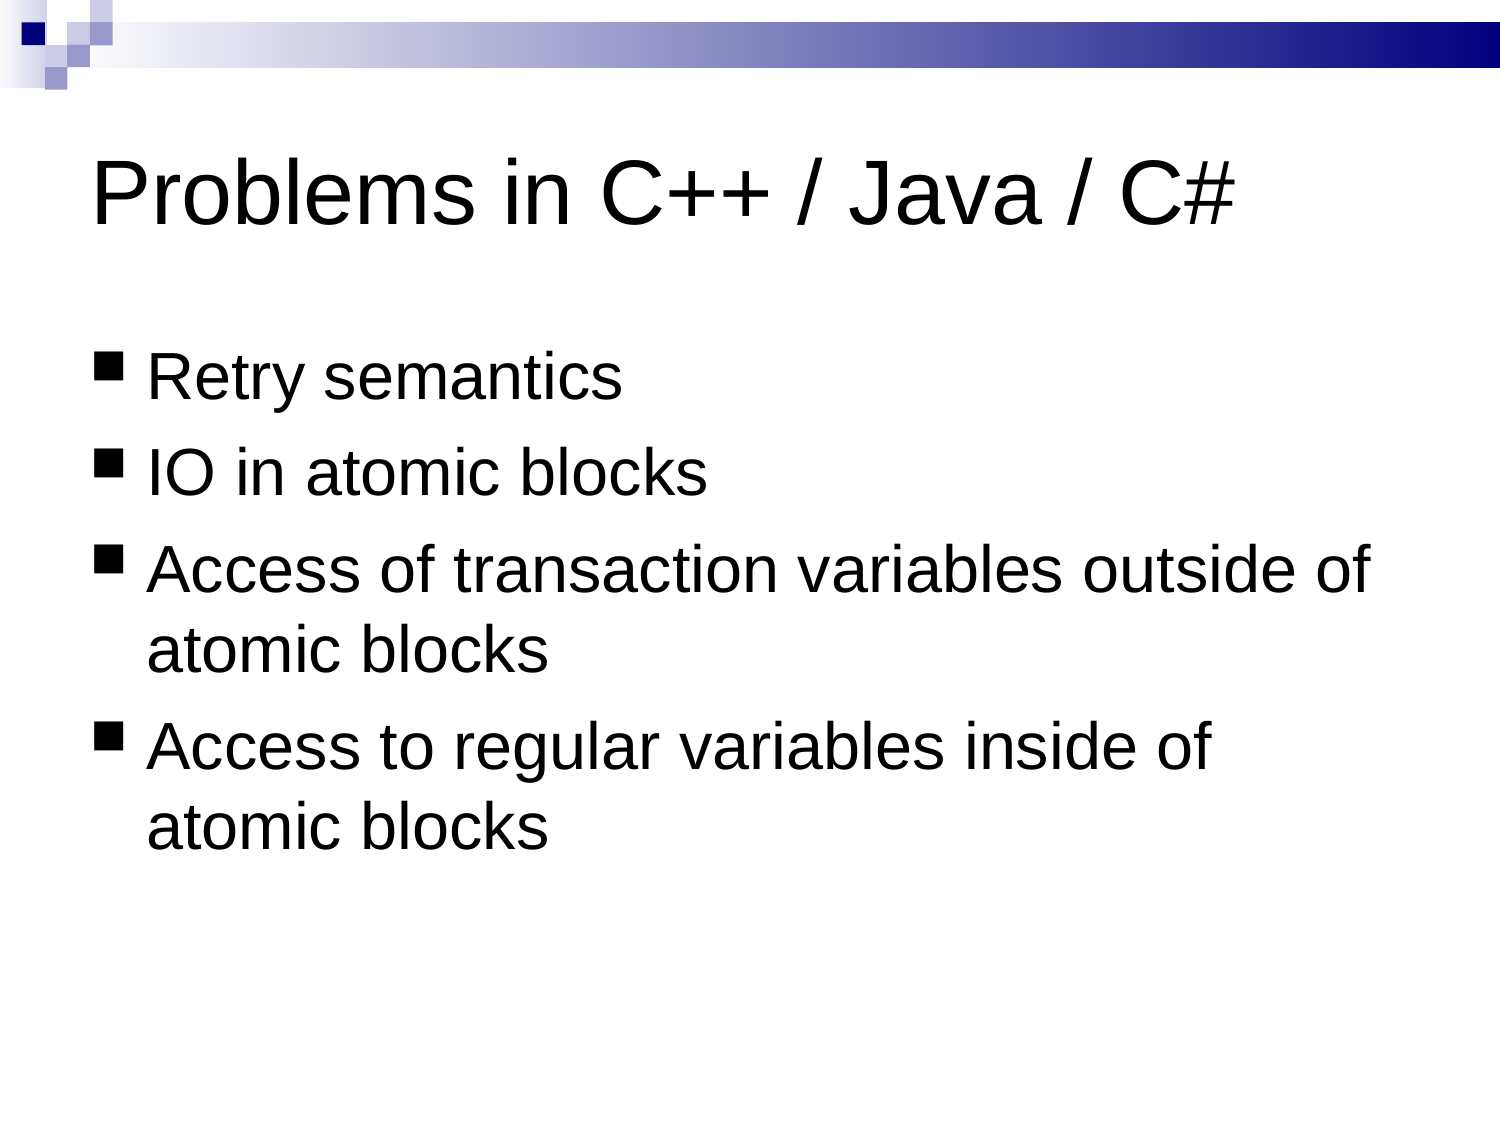

# Problems in C++ / Java / C#
Retry semantics
IO in atomic blocks
Access of transaction variables outside of atomic blocks
Access to regular variables inside of atomic blocks